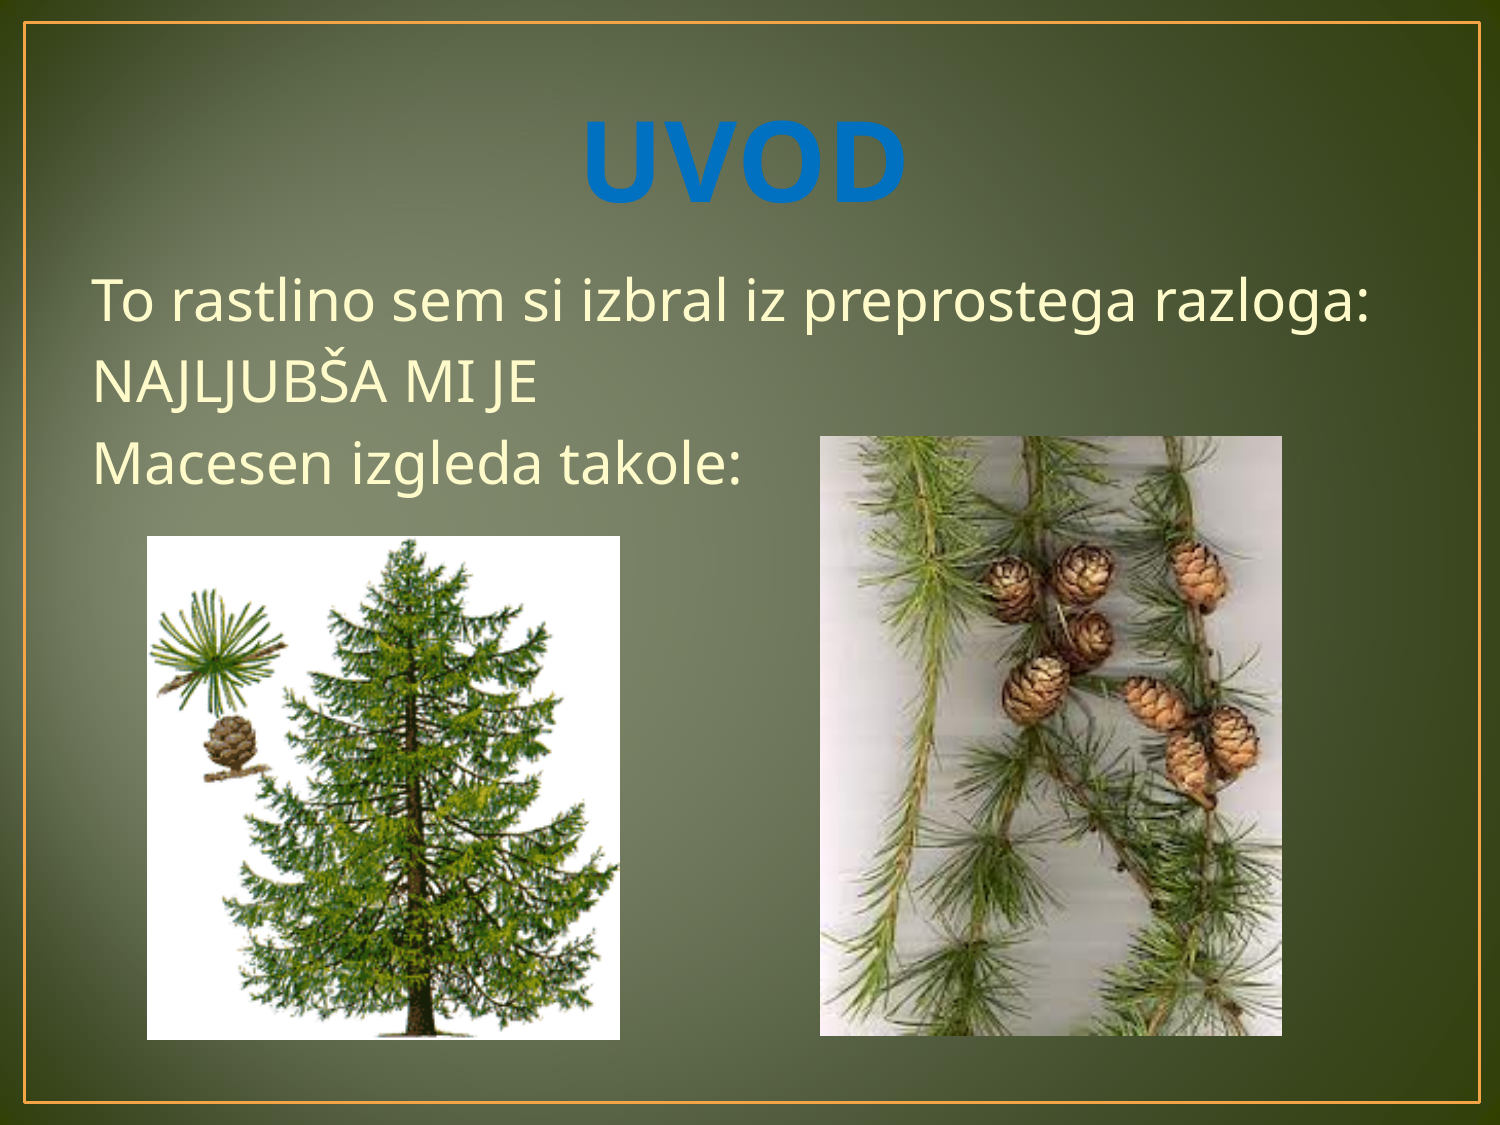

# UVOD
To rastlino sem si izbral iz preprostega razloga:
NAJLJUBŠA MI JE
Macesen izgleda takole: